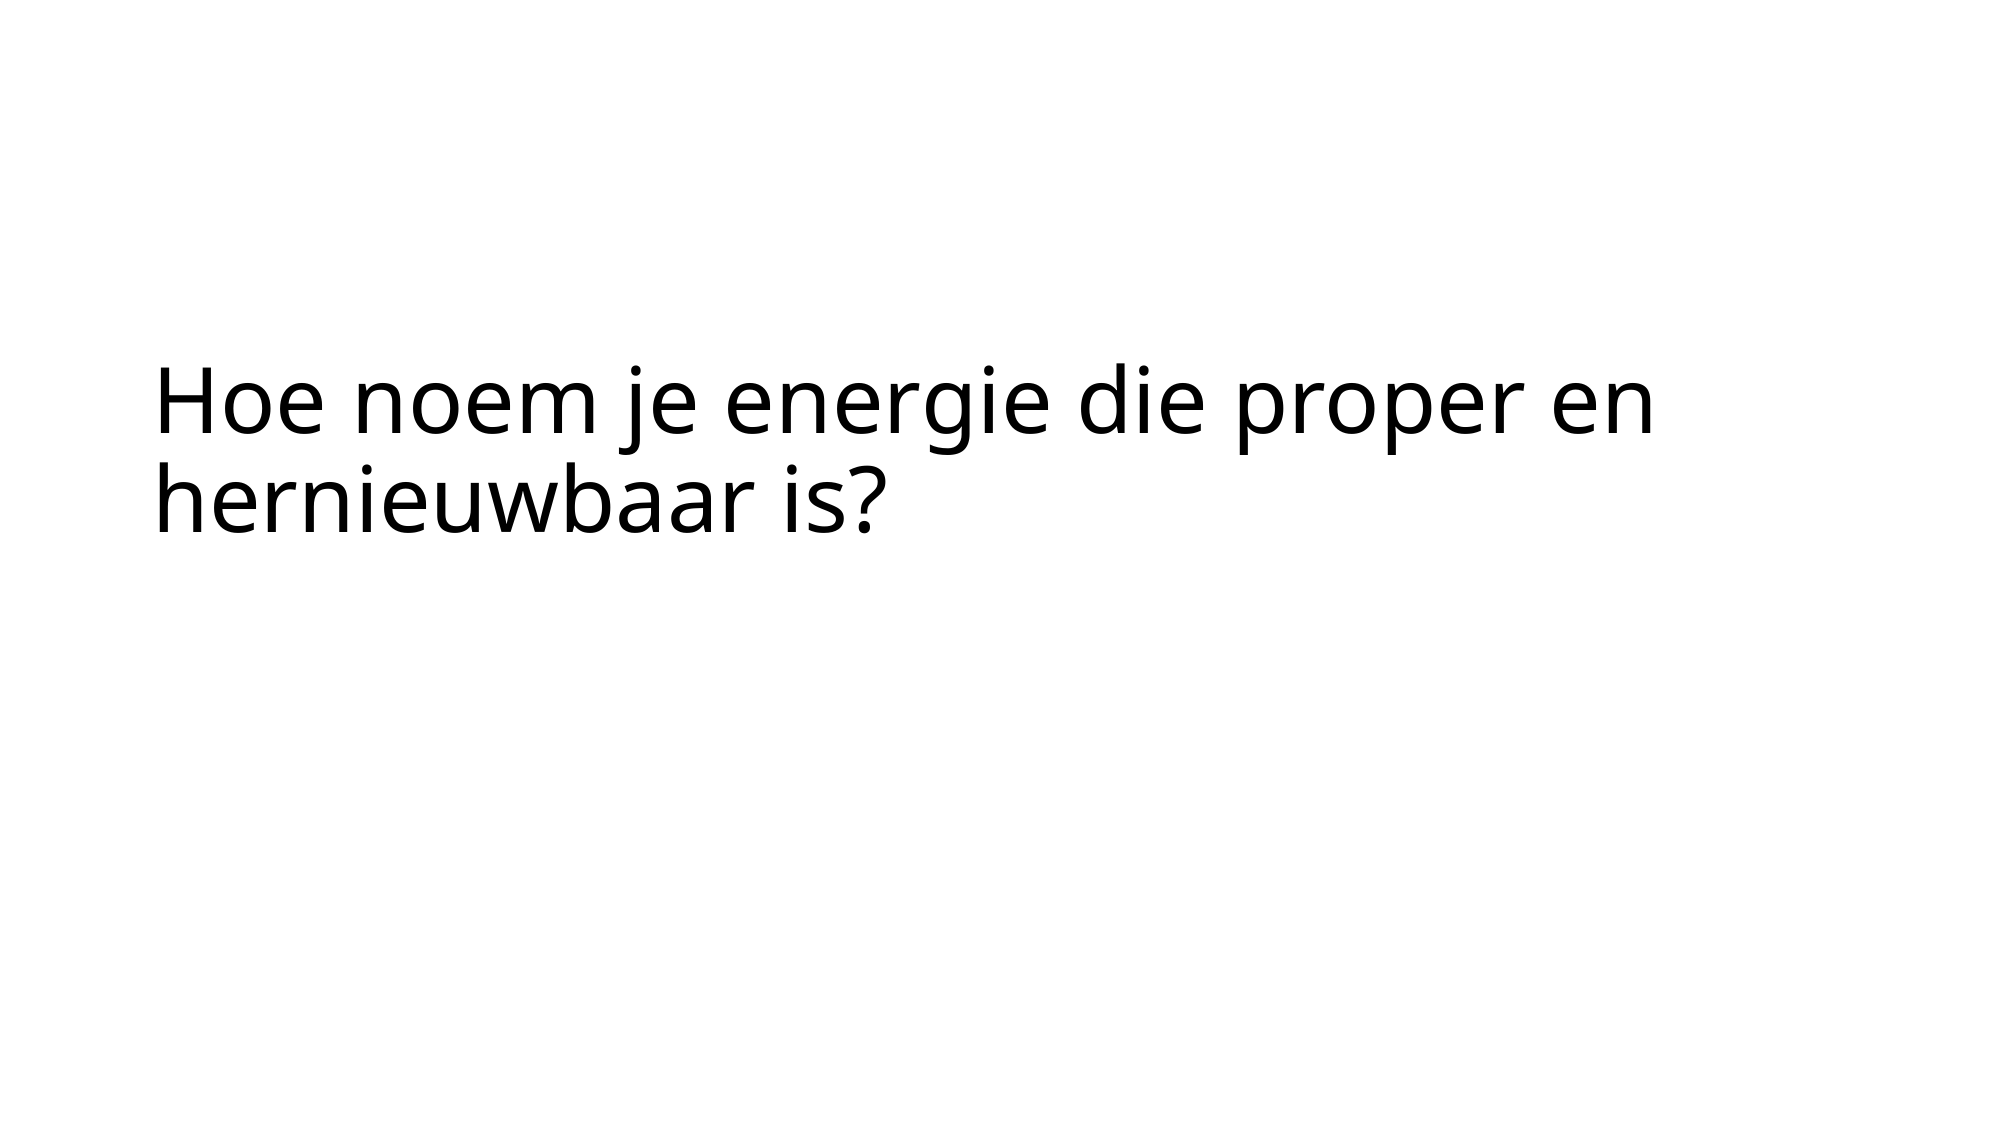

# Hoe noem je energie die proper en hernieuwbaar is?